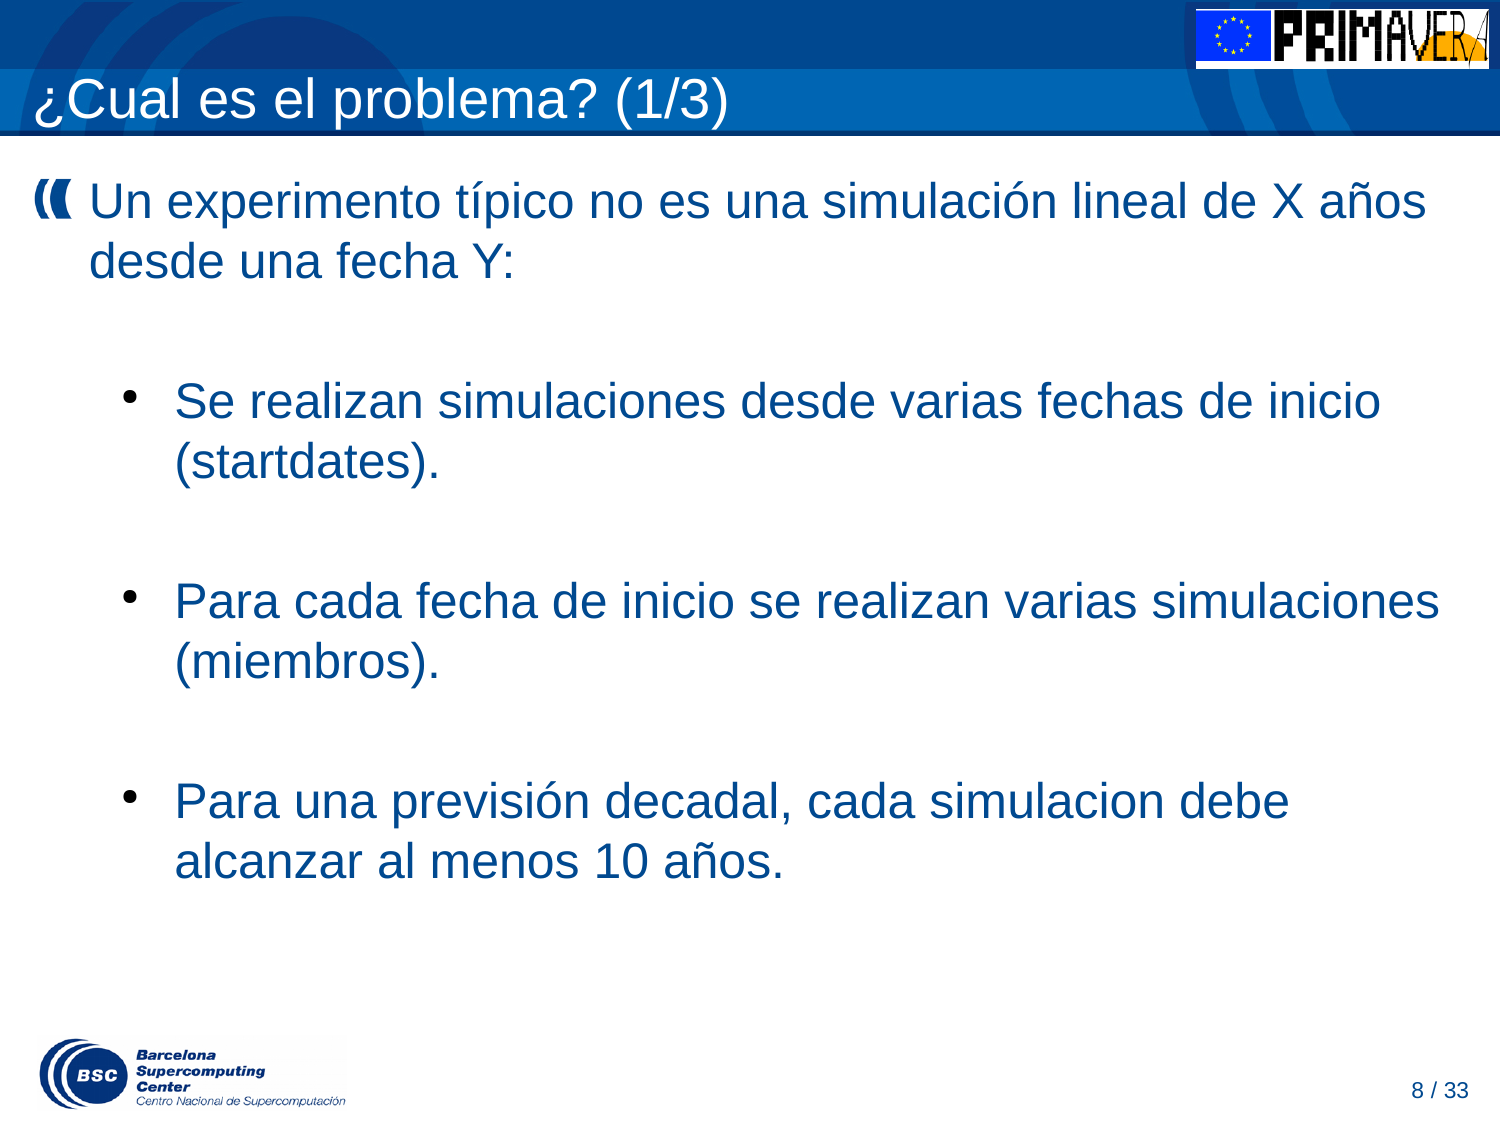

# ¿Cual es el problema? (1/3)
Un experimento típico no es una simulación lineal de X años desde una fecha Y:
Se realizan simulaciones desde varias fechas de inicio (startdates).
Para cada fecha de inicio se realizan varias simulaciones (miembros).
Para una previsión decadal, cada simulacion debe alcanzar al menos 10 años.